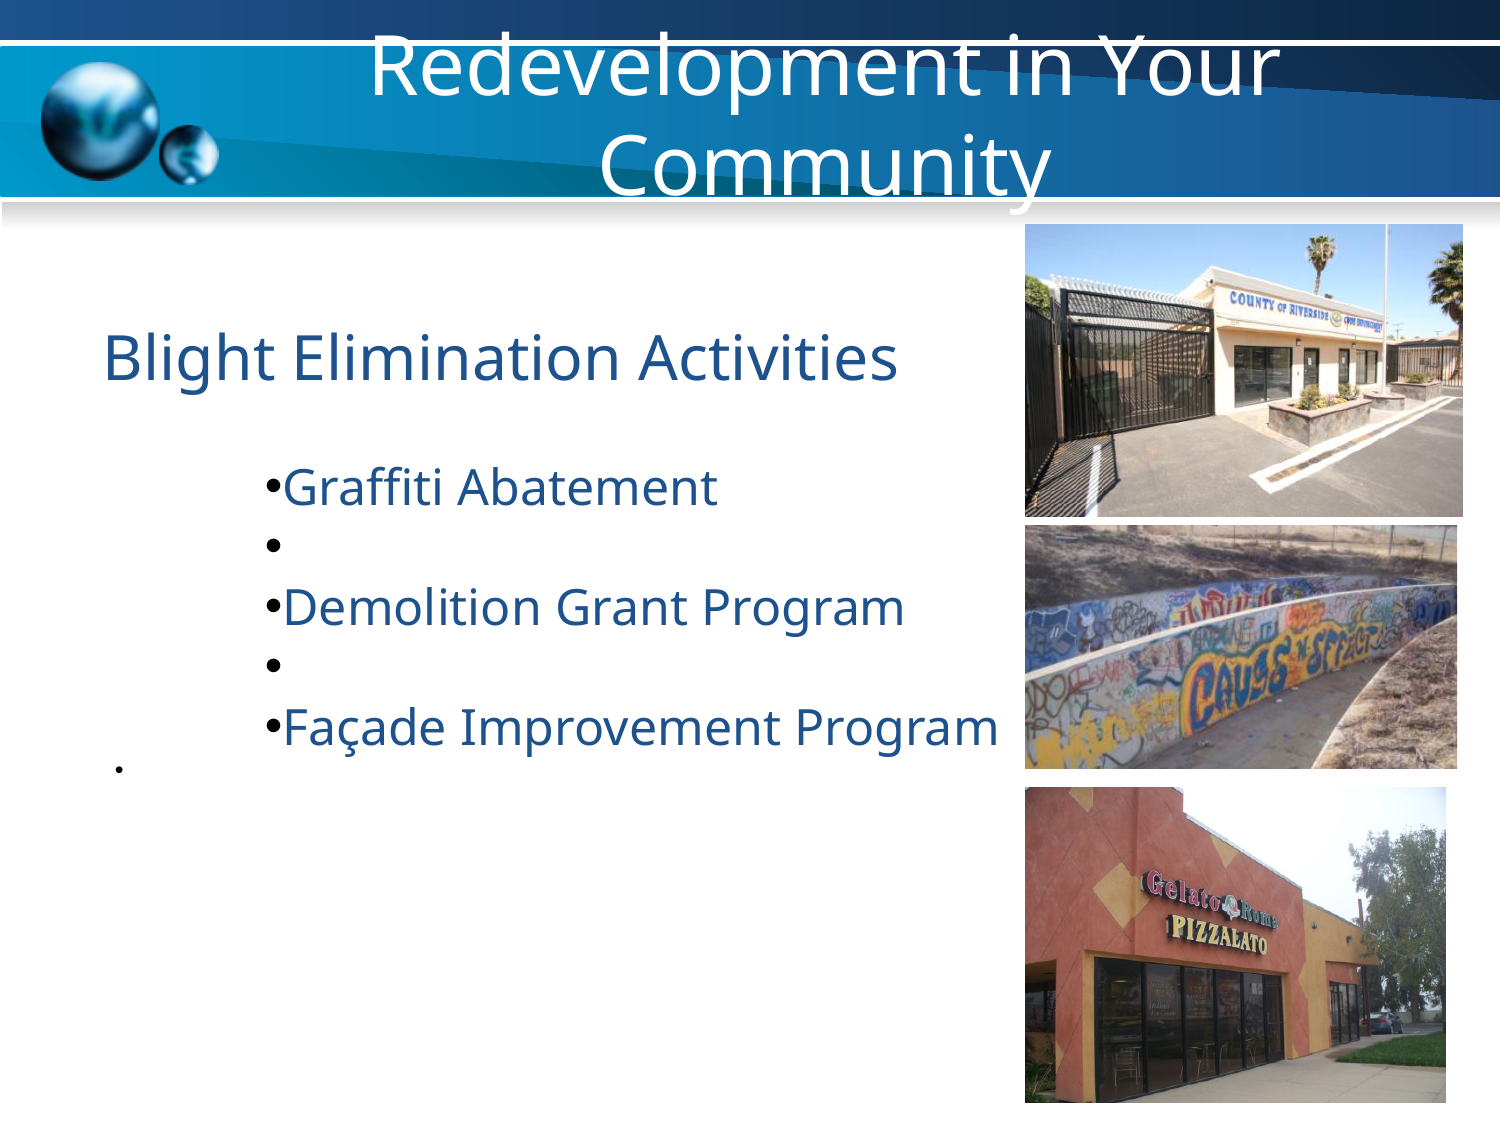

# Redevelopment in Your Community
 Blight Elimination Activities
Graffiti Abatement
Demolition Grant Program
Façade Improvement Program